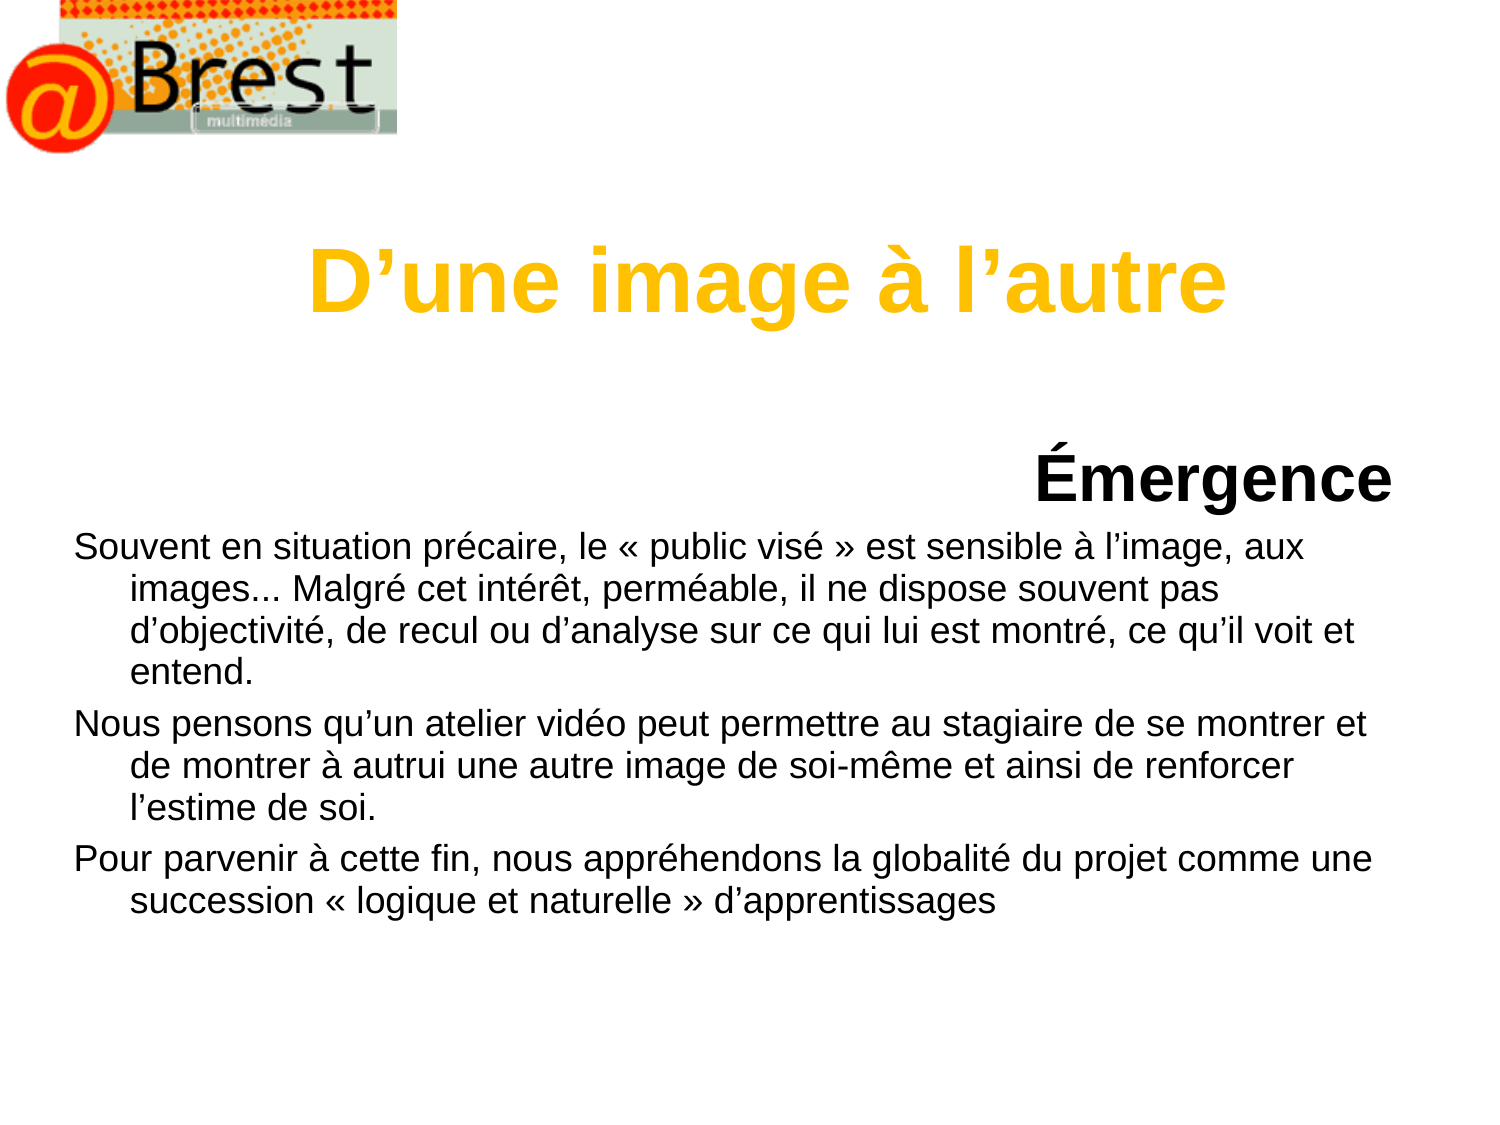

# D’une image à l’autre
Émergence
Souvent en situation précaire, le « public visé » est sensible à l’image, aux images... Malgré cet intérêt, perméable, il ne dispose souvent pas d’objectivité, de recul ou d’analyse sur ce qui lui est montré, ce qu’il voit et entend.
Nous pensons qu’un atelier vidéo peut permettre au stagiaire de se montrer et de montrer à autrui une autre image de soi-même et ainsi de renforcer l’estime de soi.
Pour parvenir à cette fin, nous appréhendons la globalité du projet comme une succession « logique et naturelle » d’apprentissages